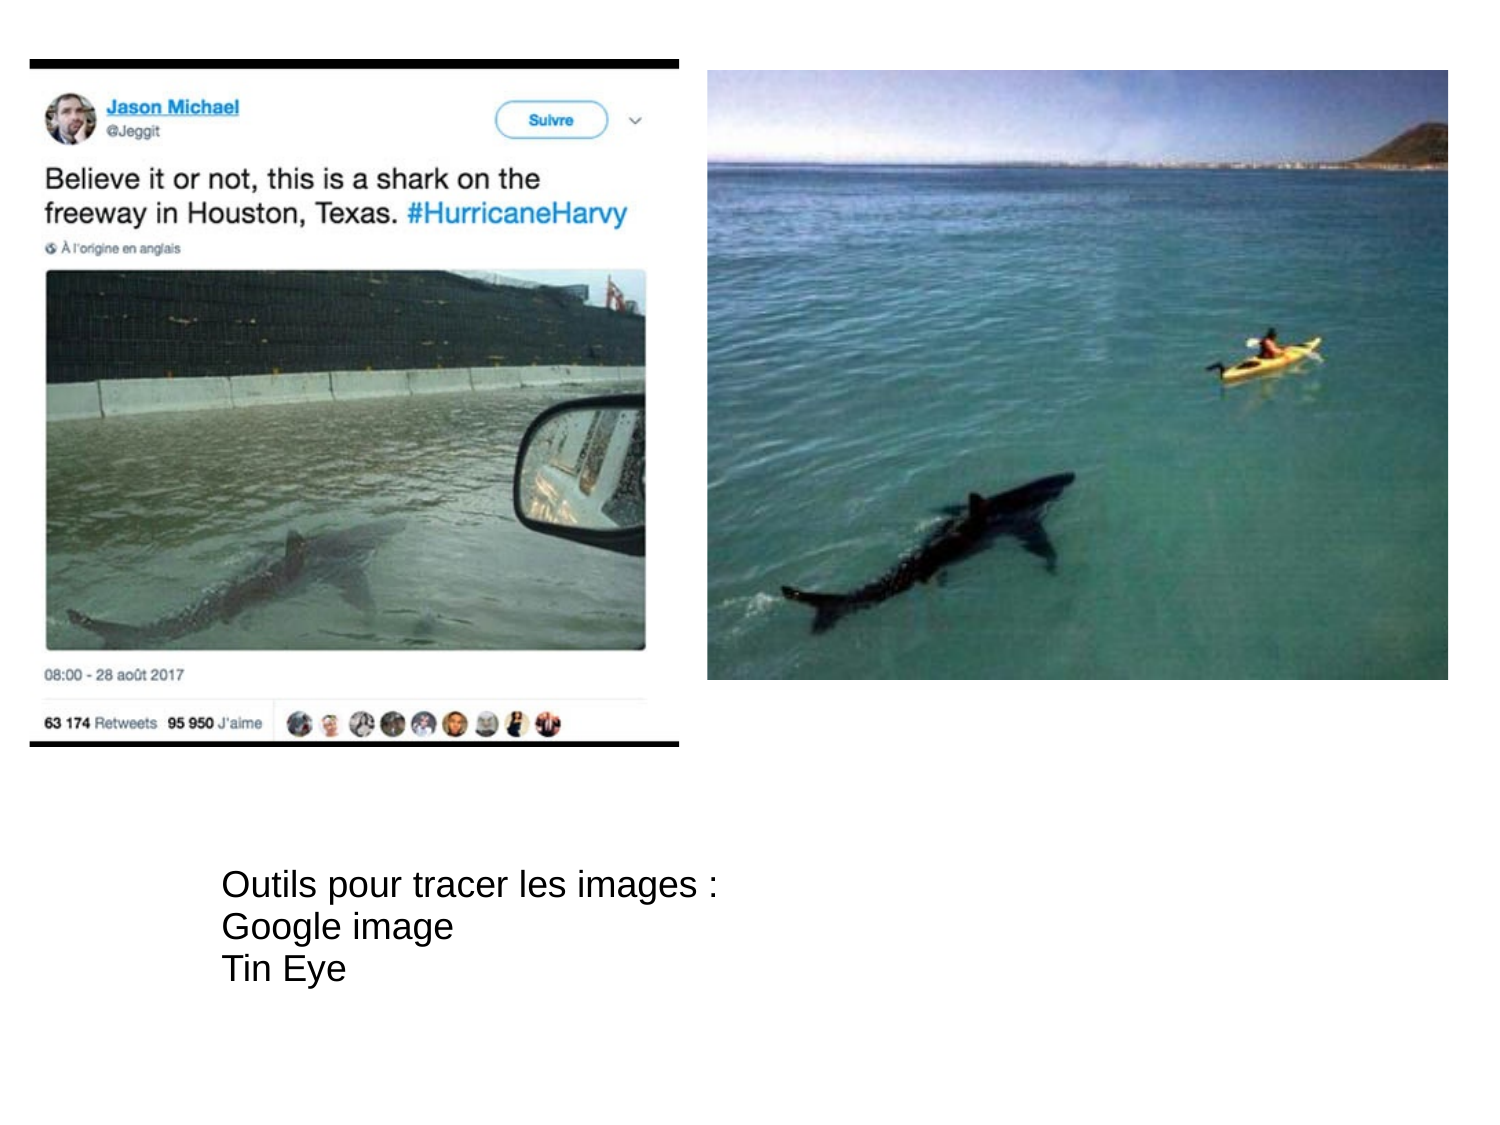

Outils pour tracer les images :
Google image
Tin Eye